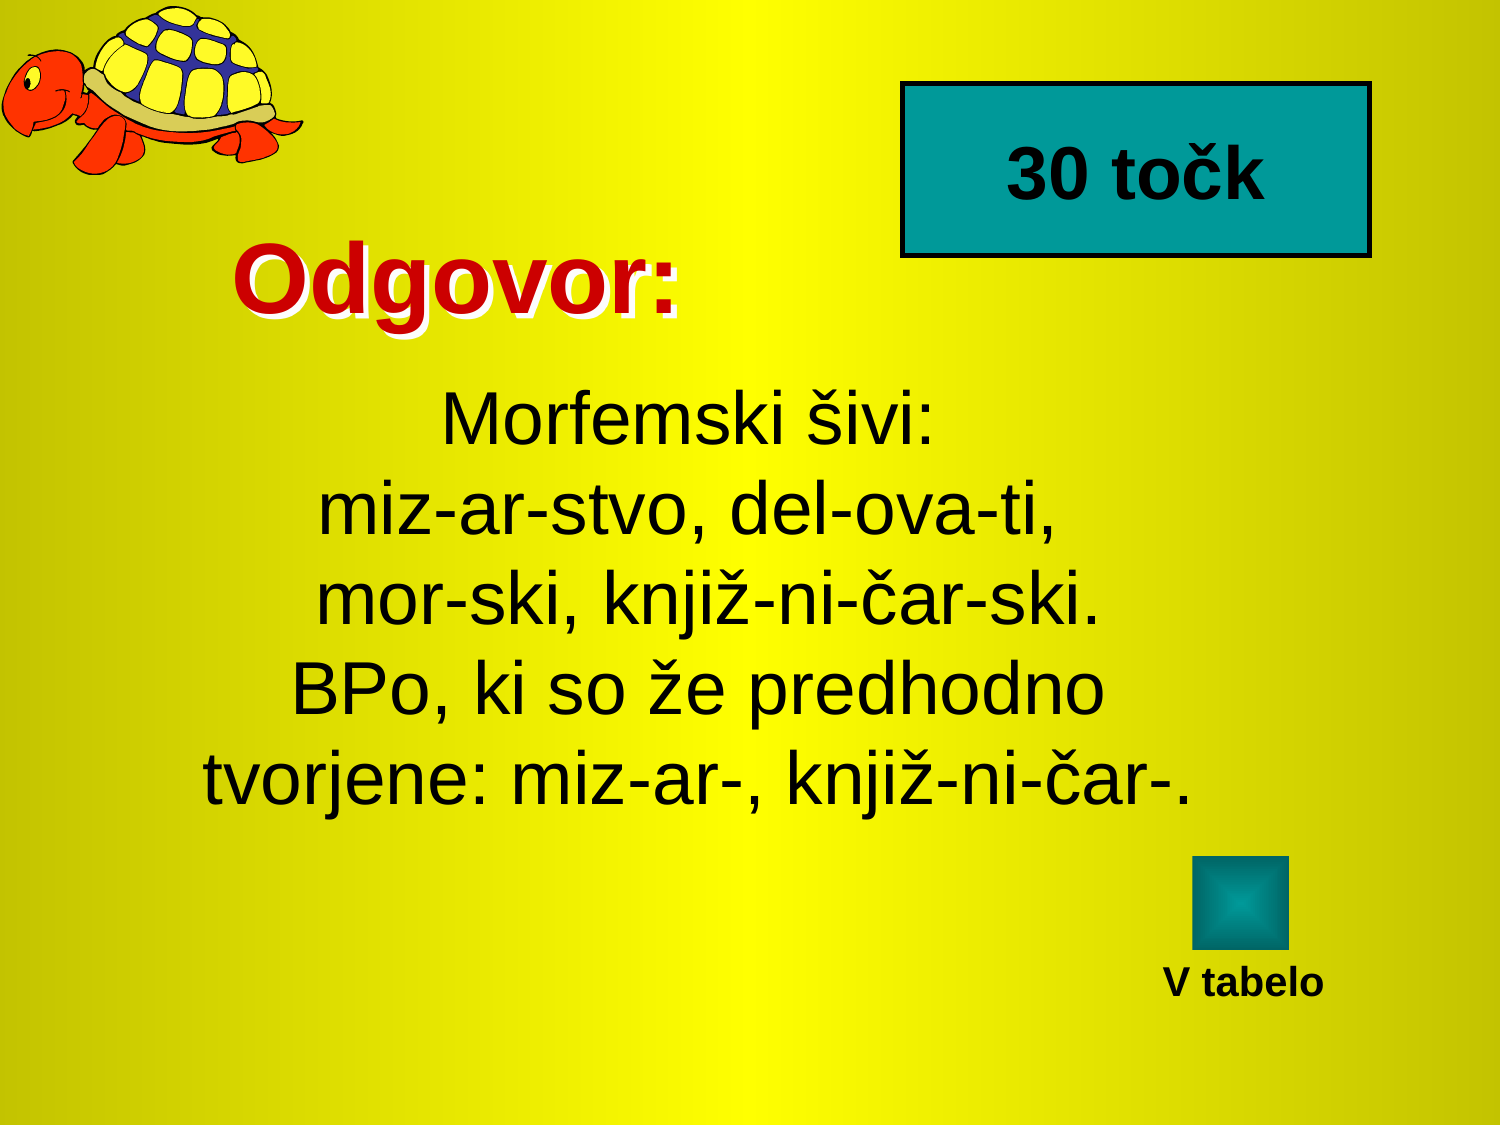

30 točk
# Odgovor:
Morfemski šivi:
miz-ar-stvo, del-ova-ti,
 mor-ski, knjiž-ni-čar-ski.
BPo, ki so že predhodno tvorjene: miz-ar-, knjiž-ni-čar-.
V tabelo